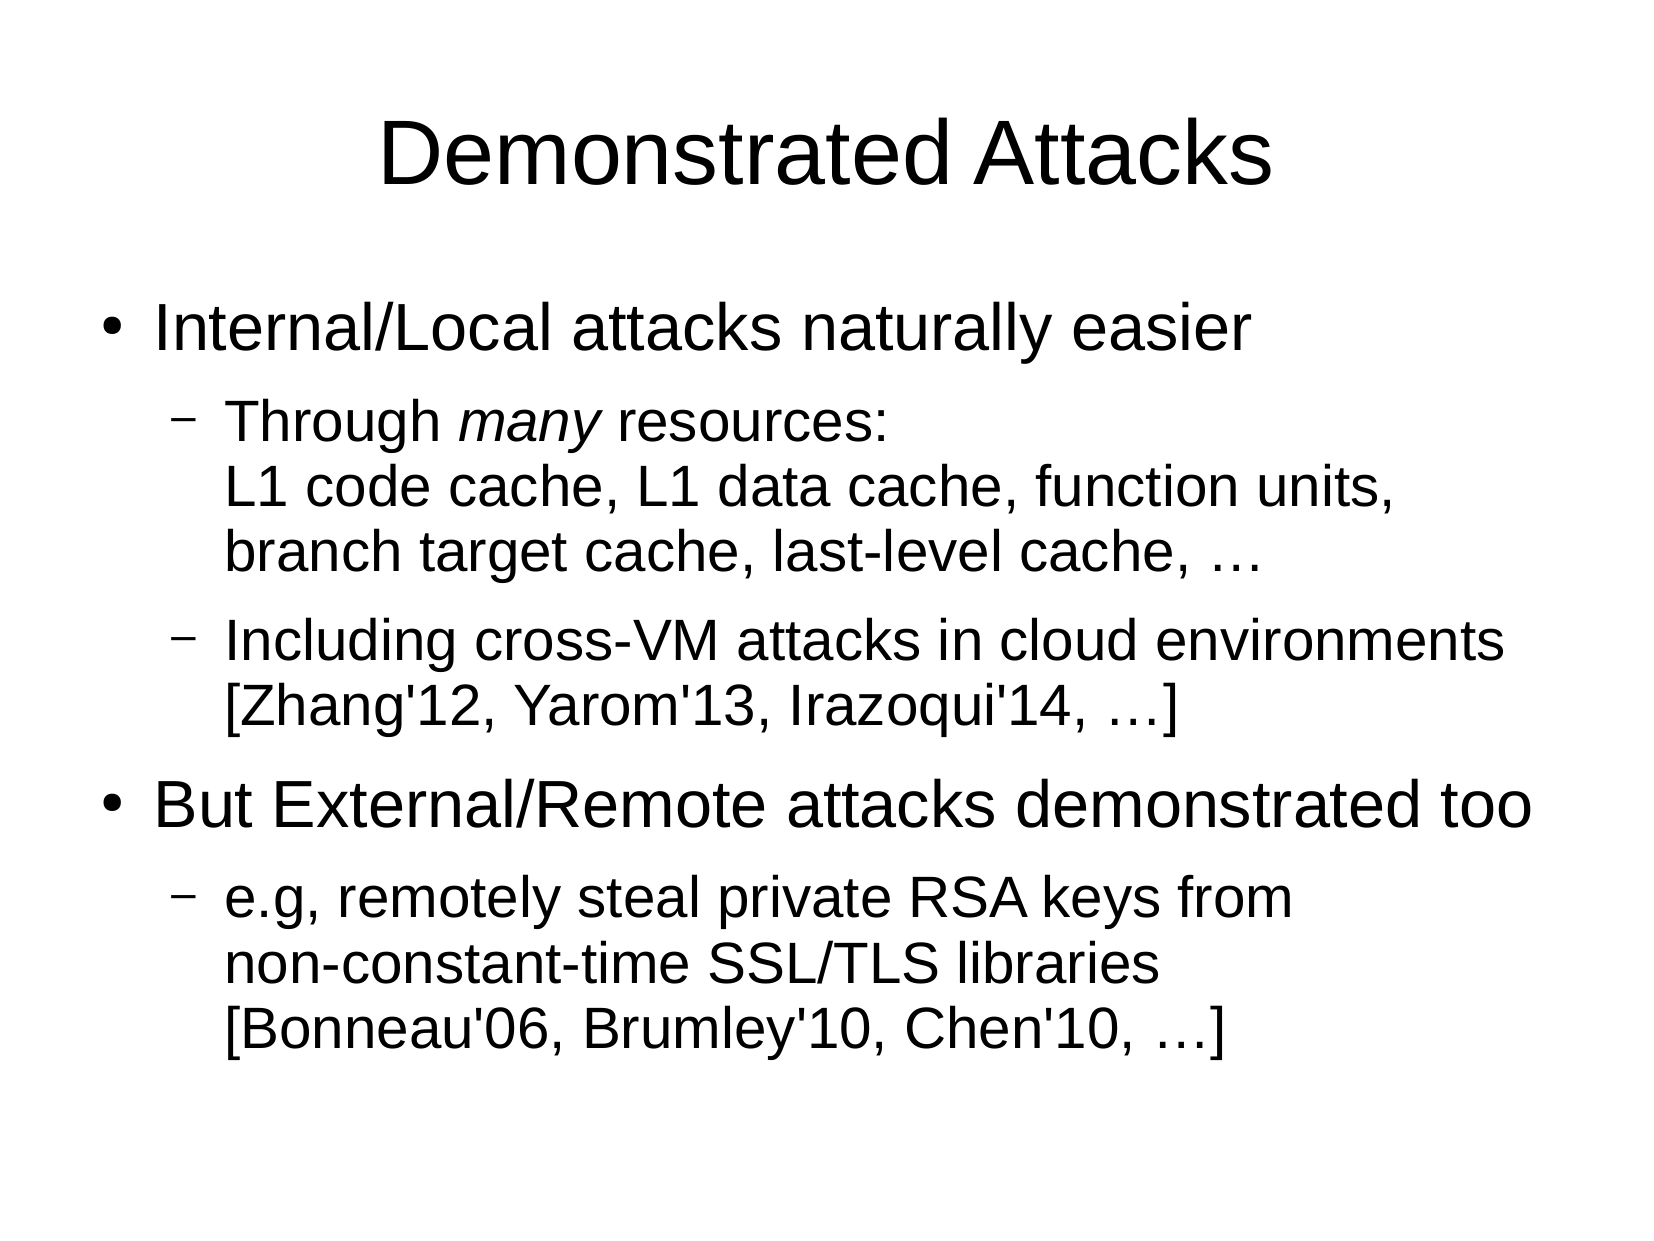

# Demonstrated Attacks
Internal/Local attacks naturally easier
Through many resources:
L1 code cache, L1 data cache, function units,
branch target cache, last-level cache, …
Including cross-VM attacks in cloud environments
[Zhang'12, Yarom'13, Irazoqui'14, …]
But External/Remote attacks demonstrated too
e.g, remotely steal private RSA keys from
non-constant-time SSL/TLS libraries
[Bonneau'06, Brumley'10, Chen'10, …]